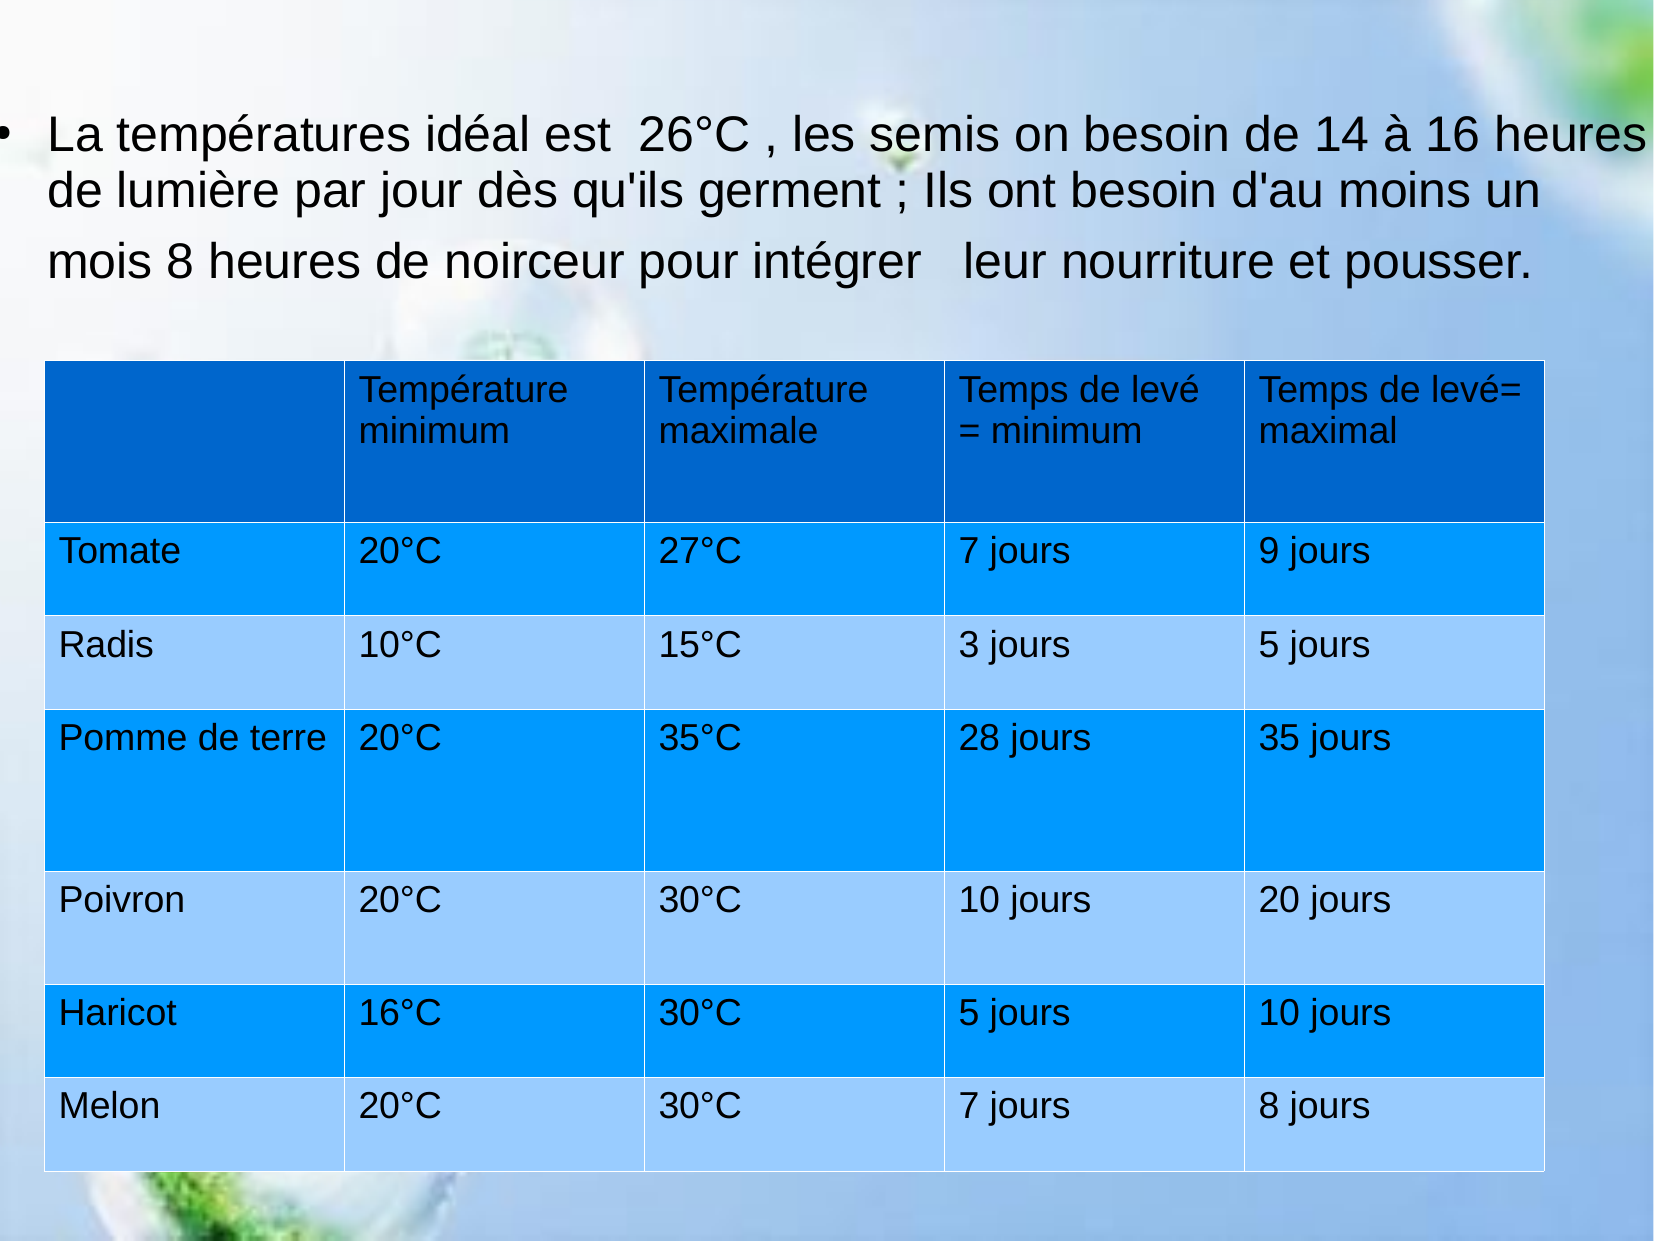

#
La températures idéal est 26°C , les semis on besoin de 14 à 16 heures de lumière par jour dès qu'ils germent ; Ils ont besoin d'au moins un mois 8 heures de noirceur pour intégrer leur nourriture et pousser.
| | Température minimum | Température maximale | Temps de levé = minimum | Temps de levé= maximal |
| --- | --- | --- | --- | --- |
| Tomate | 20°C | 27°C | 7 jours | 9 jours |
| Radis | 10°C | 15°C | 3 jours | 5 jours |
| Pomme de terre | 20°C | 35°C | 28 jours | 35 jours |
| Poivron | 20°C | 30°C | 10 jours | 20 jours |
| Haricot | 16°C | 30°C | 5 jours | 10 jours |
| Melon | 20°C | 30°C | 7 jours | 8 jours |